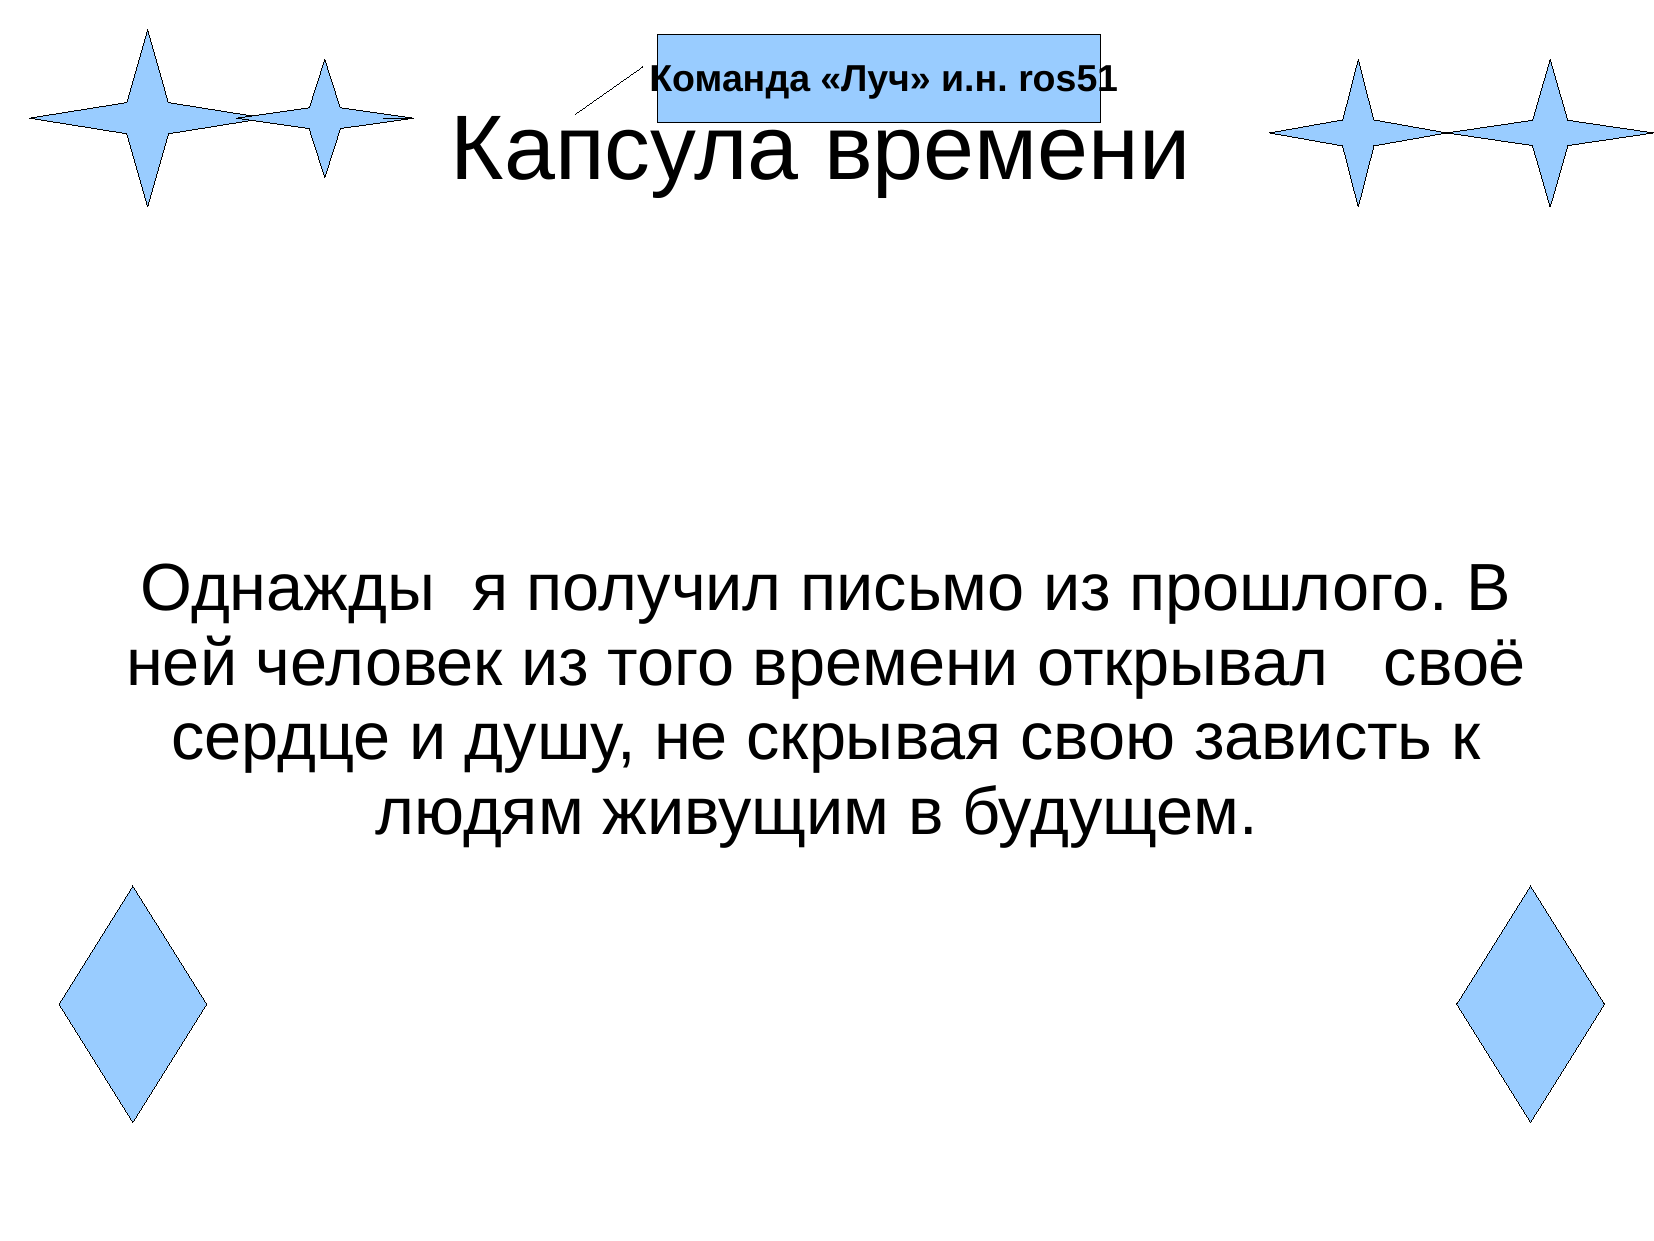

# Капсула времени
 Команда «Луч» и.н. ros51
Однажды я получил письмо из прошлого. В ней человек из того времени открывал своё сердце и душу, не скрывая свою зависть к людям живущим в будущем.